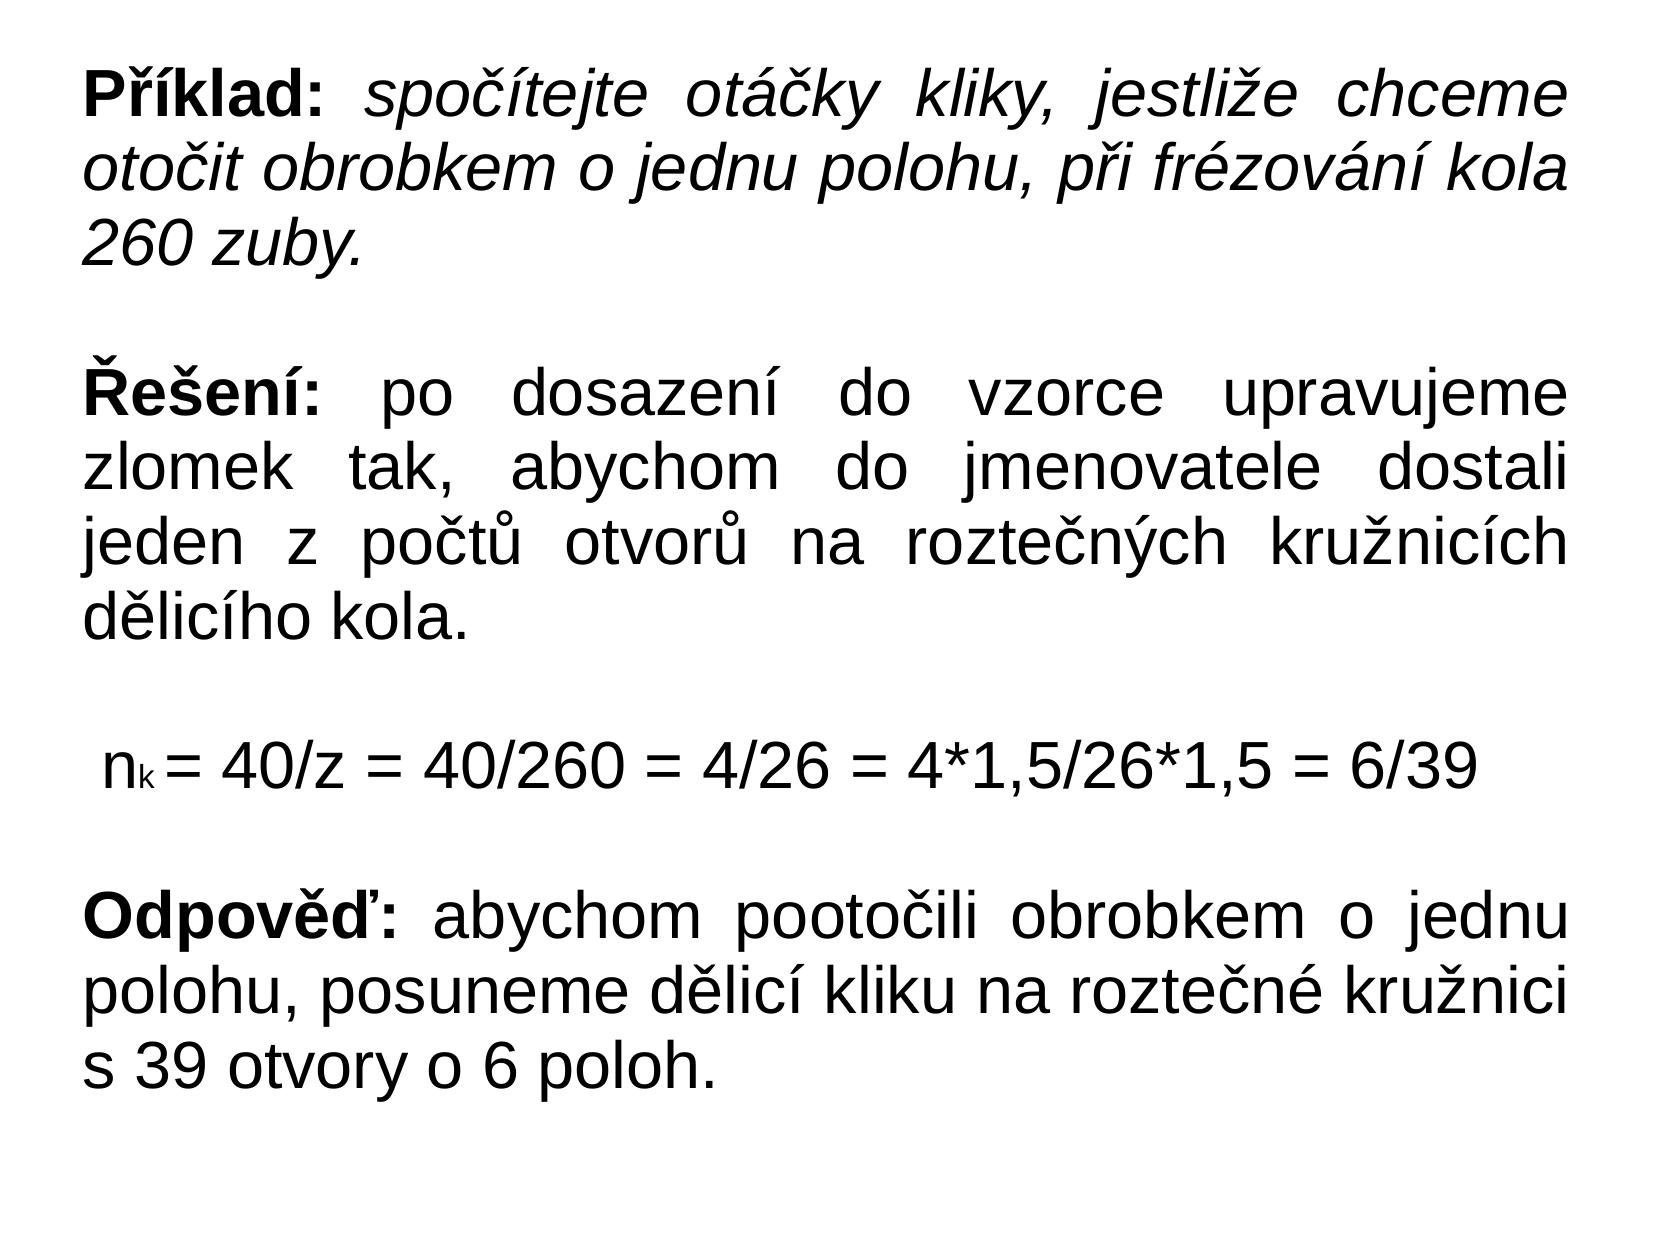

# Příklad: spočítejte otáčky kliky, jestliže chceme otočit obrobkem o jednu polohu, při frézování kola 260 zuby.
Řešení: po dosazení do vzorce upravujeme zlomek tak, abychom do jmenovatele dostali jeden z počtů otvorů na roztečných kružnicích dělicího kola.
 nk = 40/z = 40/260 = 4/26 = 4*1,5/26*1,5 = 6/39
Odpověď: abychom pootočili obrobkem o jednu polohu, posuneme dělicí kliku na roztečné kružnici s 39 otvory o 6 poloh.